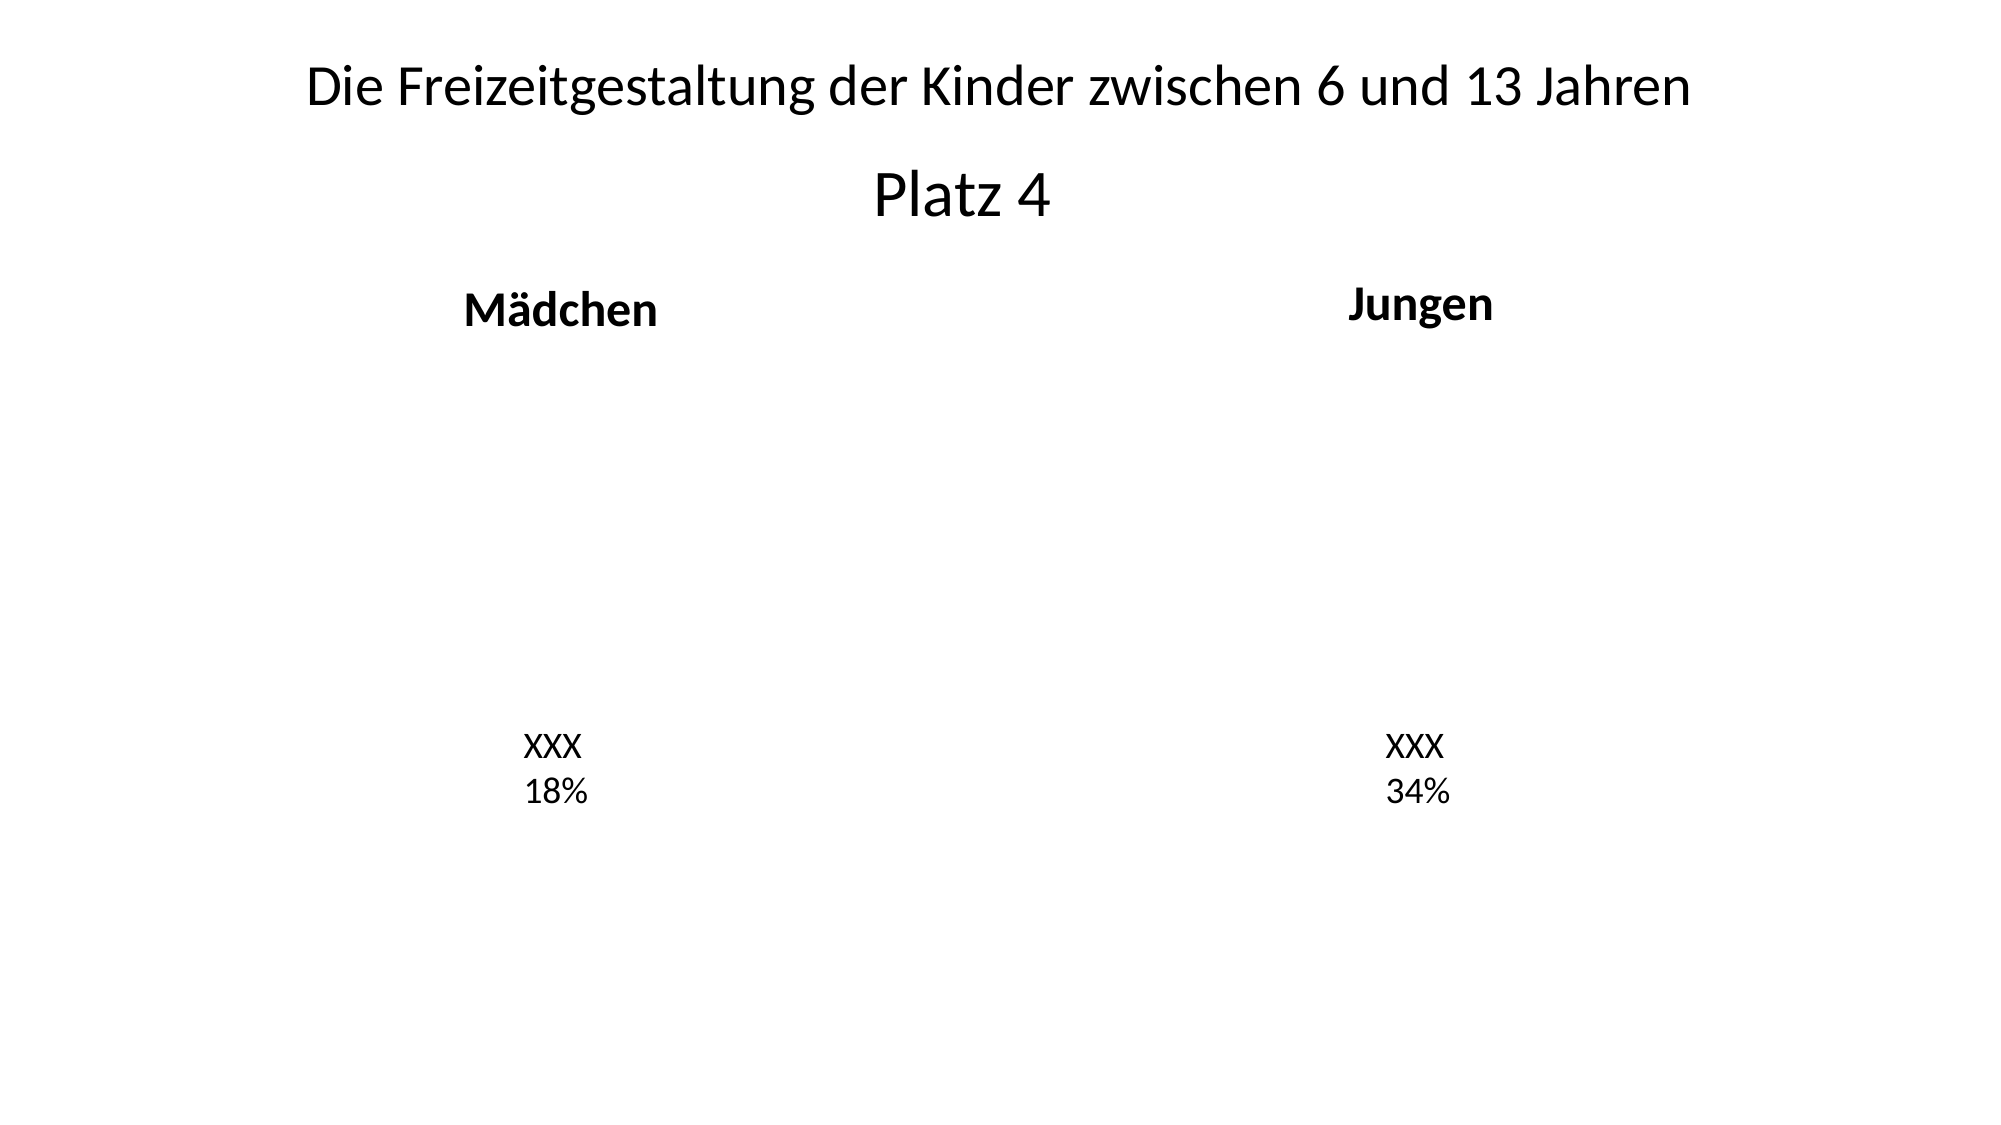

Die Freizeitgestaltung der Kinder zwischen 6 und 13 Jahren
Platz 4
Jungen
Mädchen
XXX
18%
XXX
34%